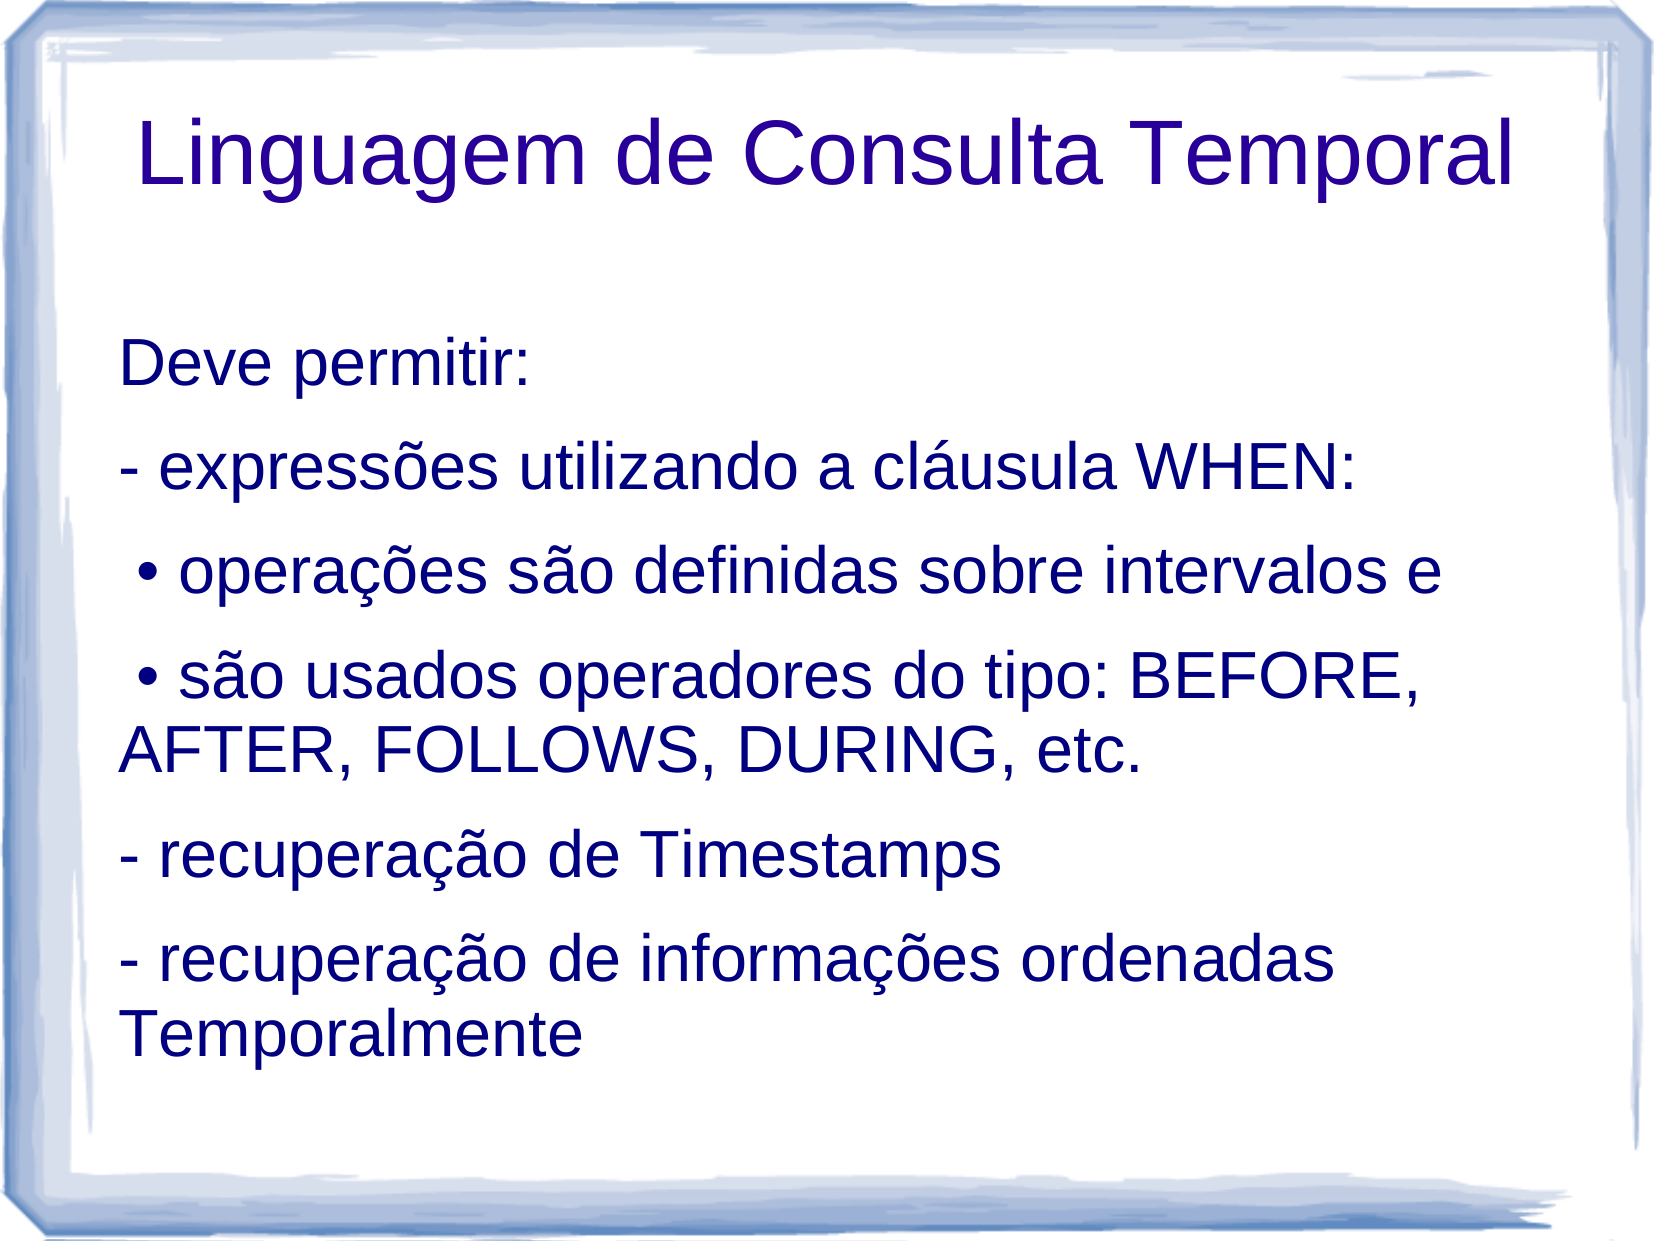

# Linguagem de Consulta Temporal
Deve permitir:
- expressões utilizando a cláusula WHEN:
 • operações são definidas sobre intervalos e
 • são usados operadores do tipo: BEFORE, AFTER, FOLLOWS, DURING, etc.
- recuperação de Timestamps
- recuperação de informações ordenadas Temporalmente